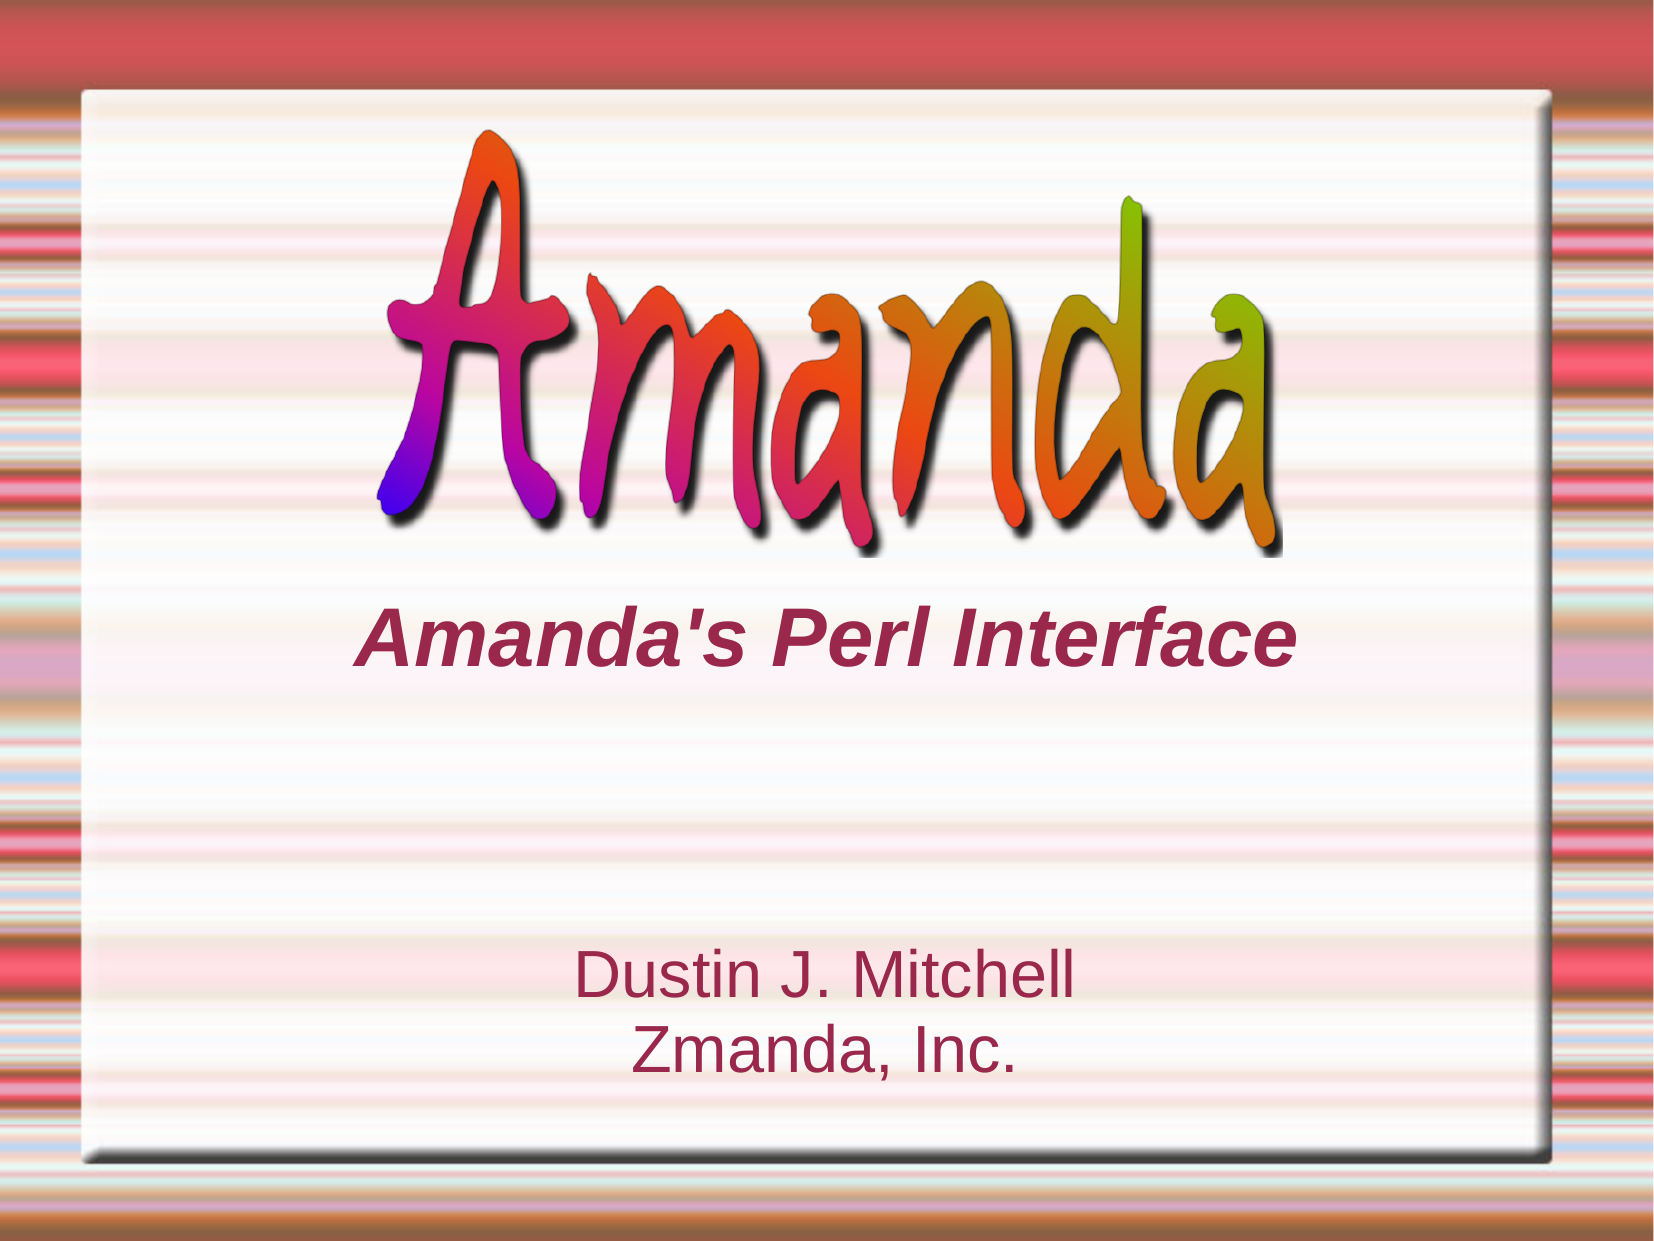

# Amanda's Perl Interface
Dustin J. Mitchell
Zmanda, Inc.